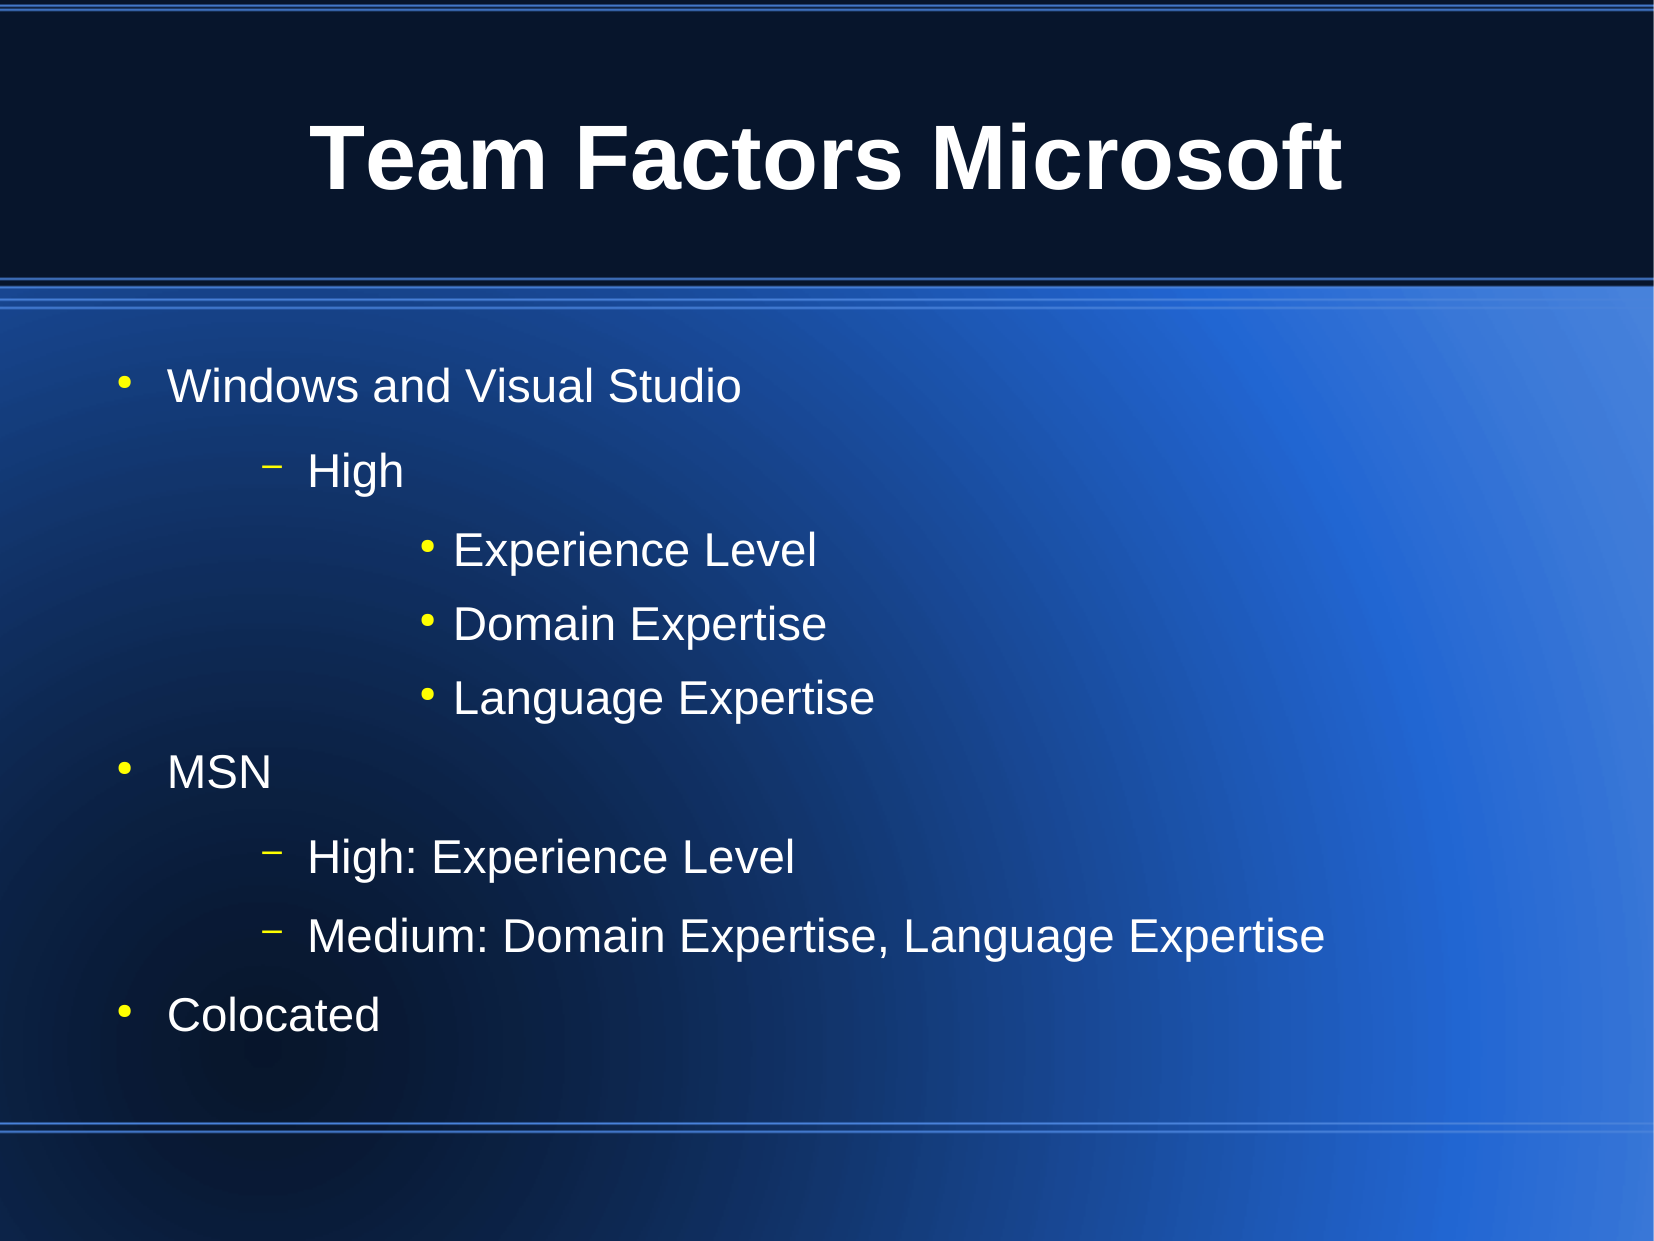

# Team Factors Microsoft
Windows and Visual Studio
High
Experience Level
Domain Expertise
Language Expertise
MSN
High: Experience Level
Medium: Domain Expertise, Language Expertise
Colocated